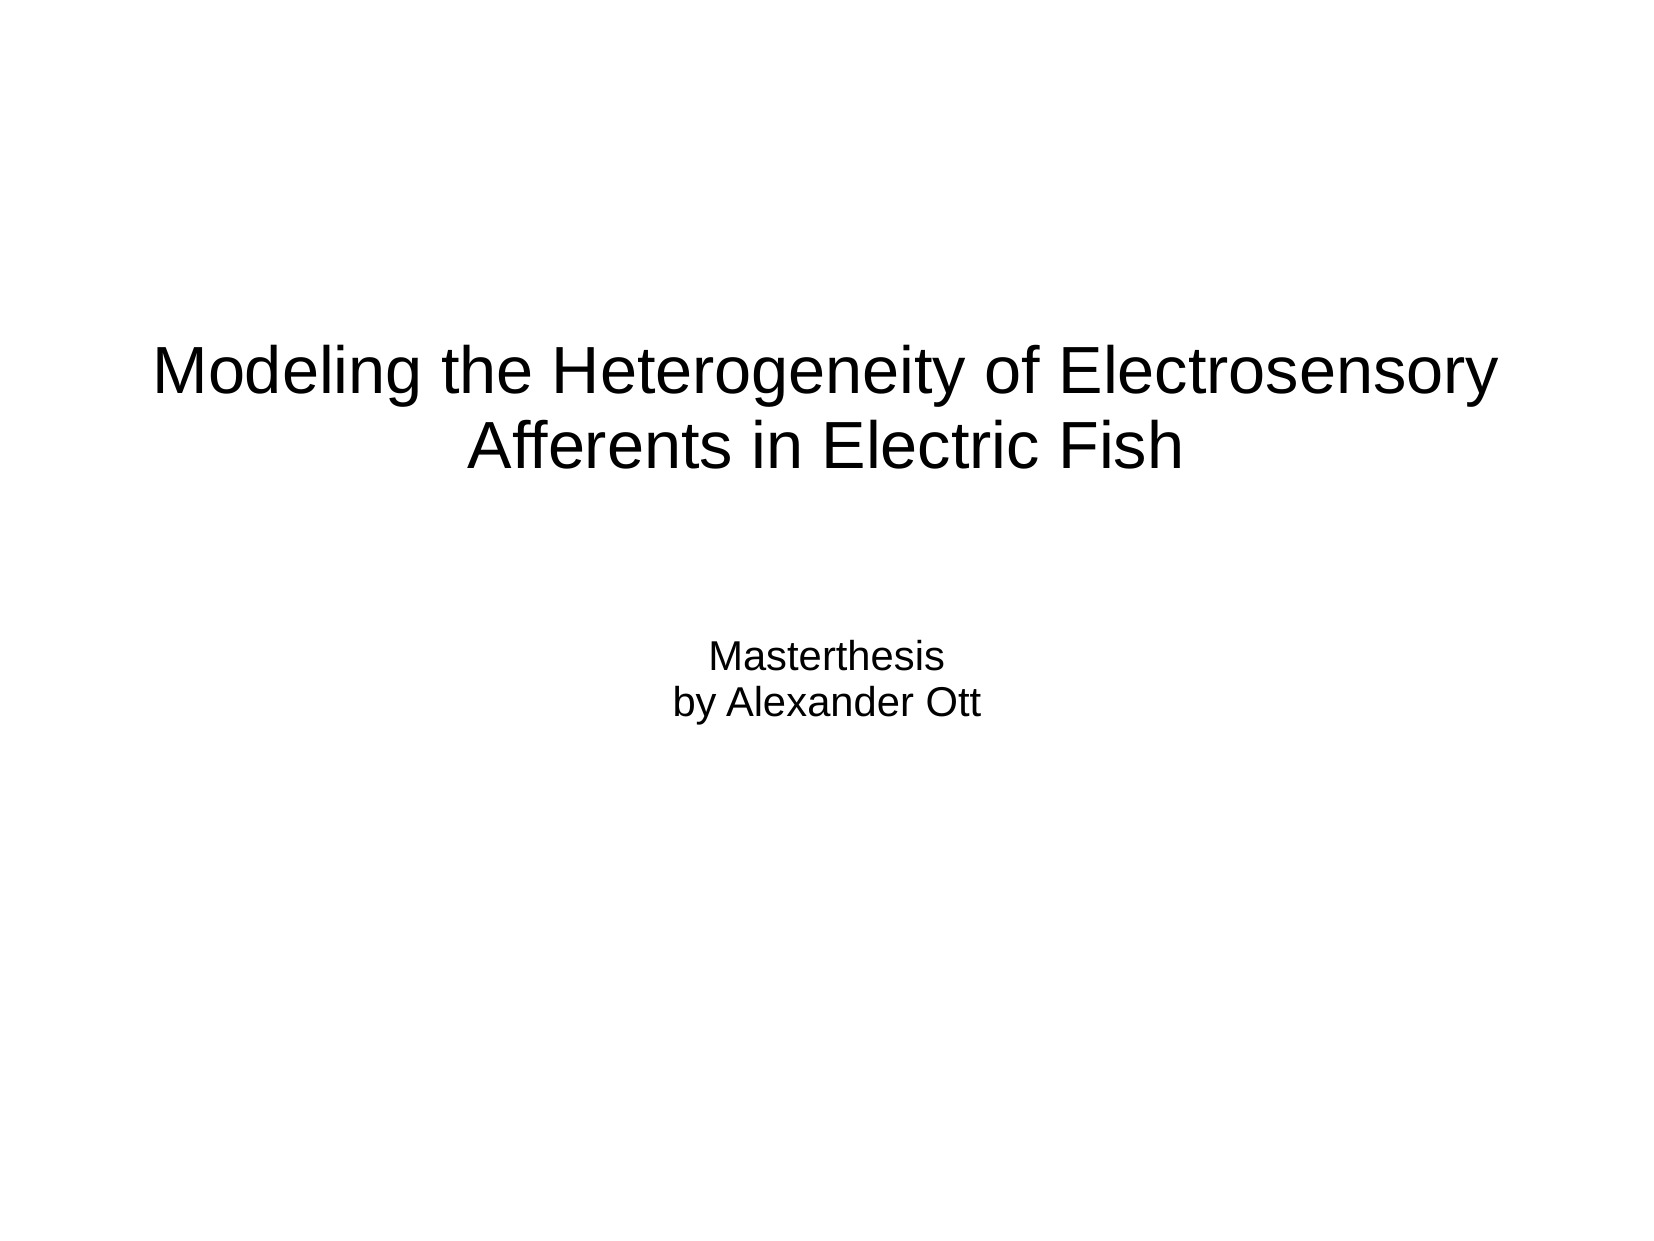

# Modeling the Heterogeneity of Electrosensory
Afferents in Electric Fish
Masterthesis
by Alexander Ott